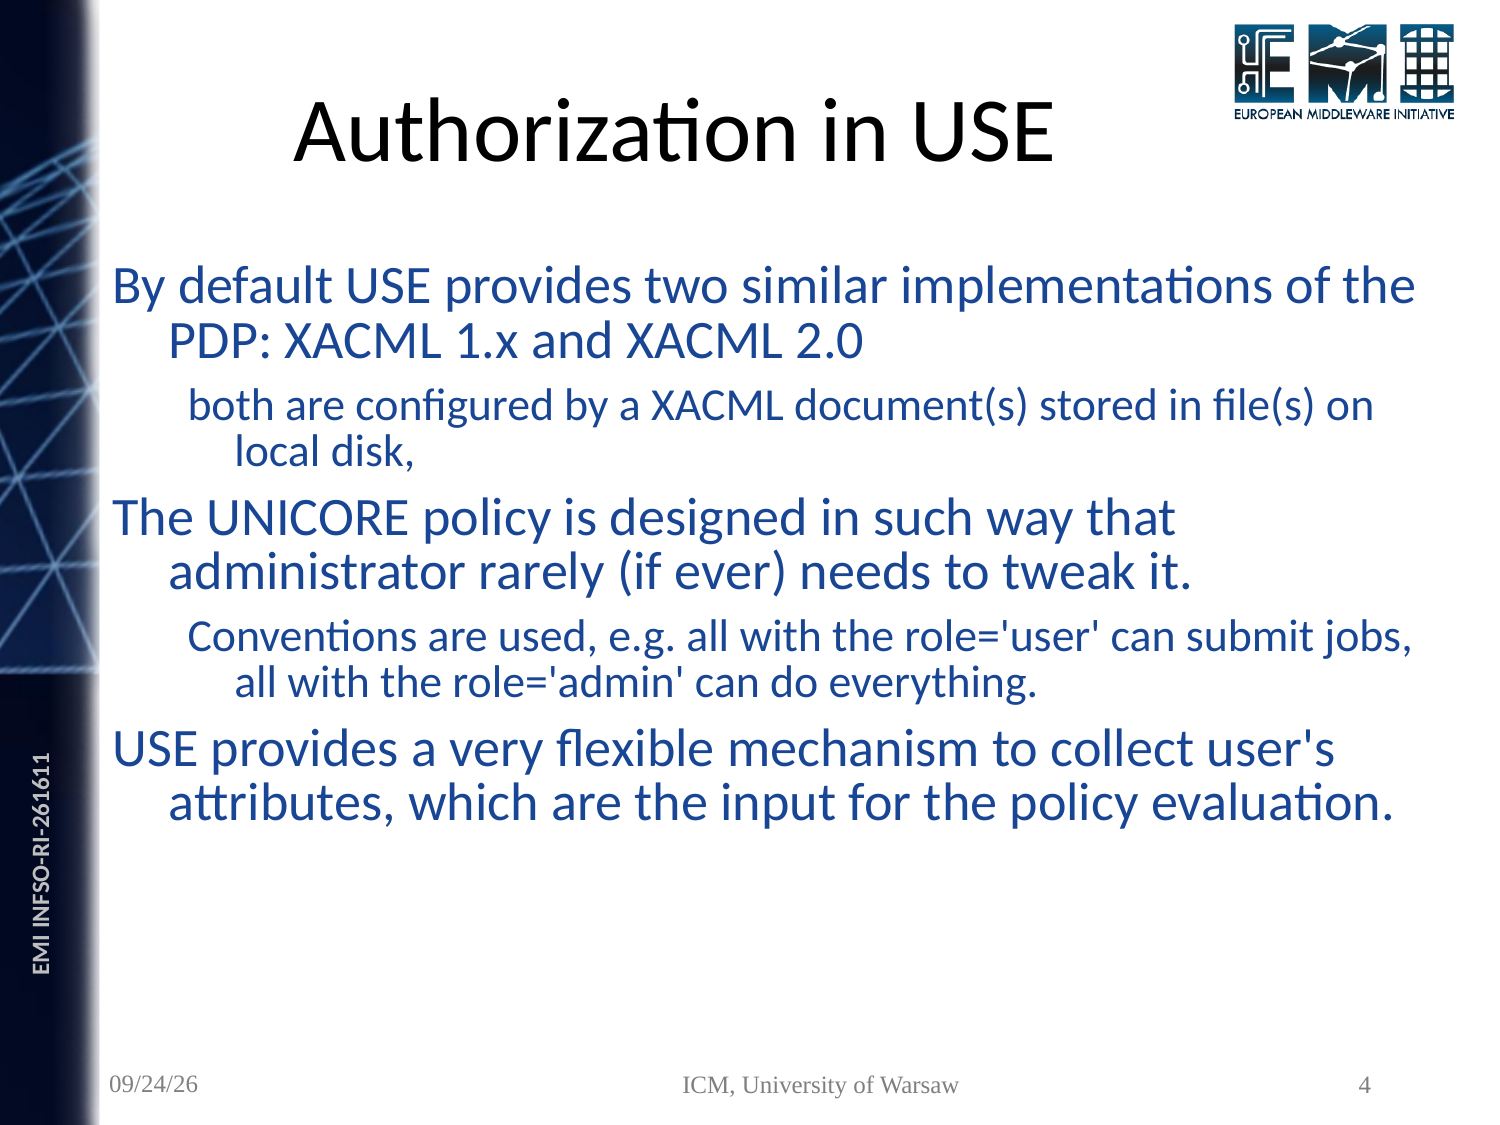

# Authorization in USE
By default USE provides two similar implementations of the PDP: XACML 1.x and XACML 2.0
both are configured by a XACML document(s) stored in file(s) on local disk,
The UNICORE policy is designed in such way that administrator rarely (if ever) needs to tweak it.
Conventions are used, e.g. all with the role='user' can submit jobs, all with the role='admin' can do everything.
USE provides a very flexible mechanism to collect user's attributes, which are the input for the policy evaluation.
4